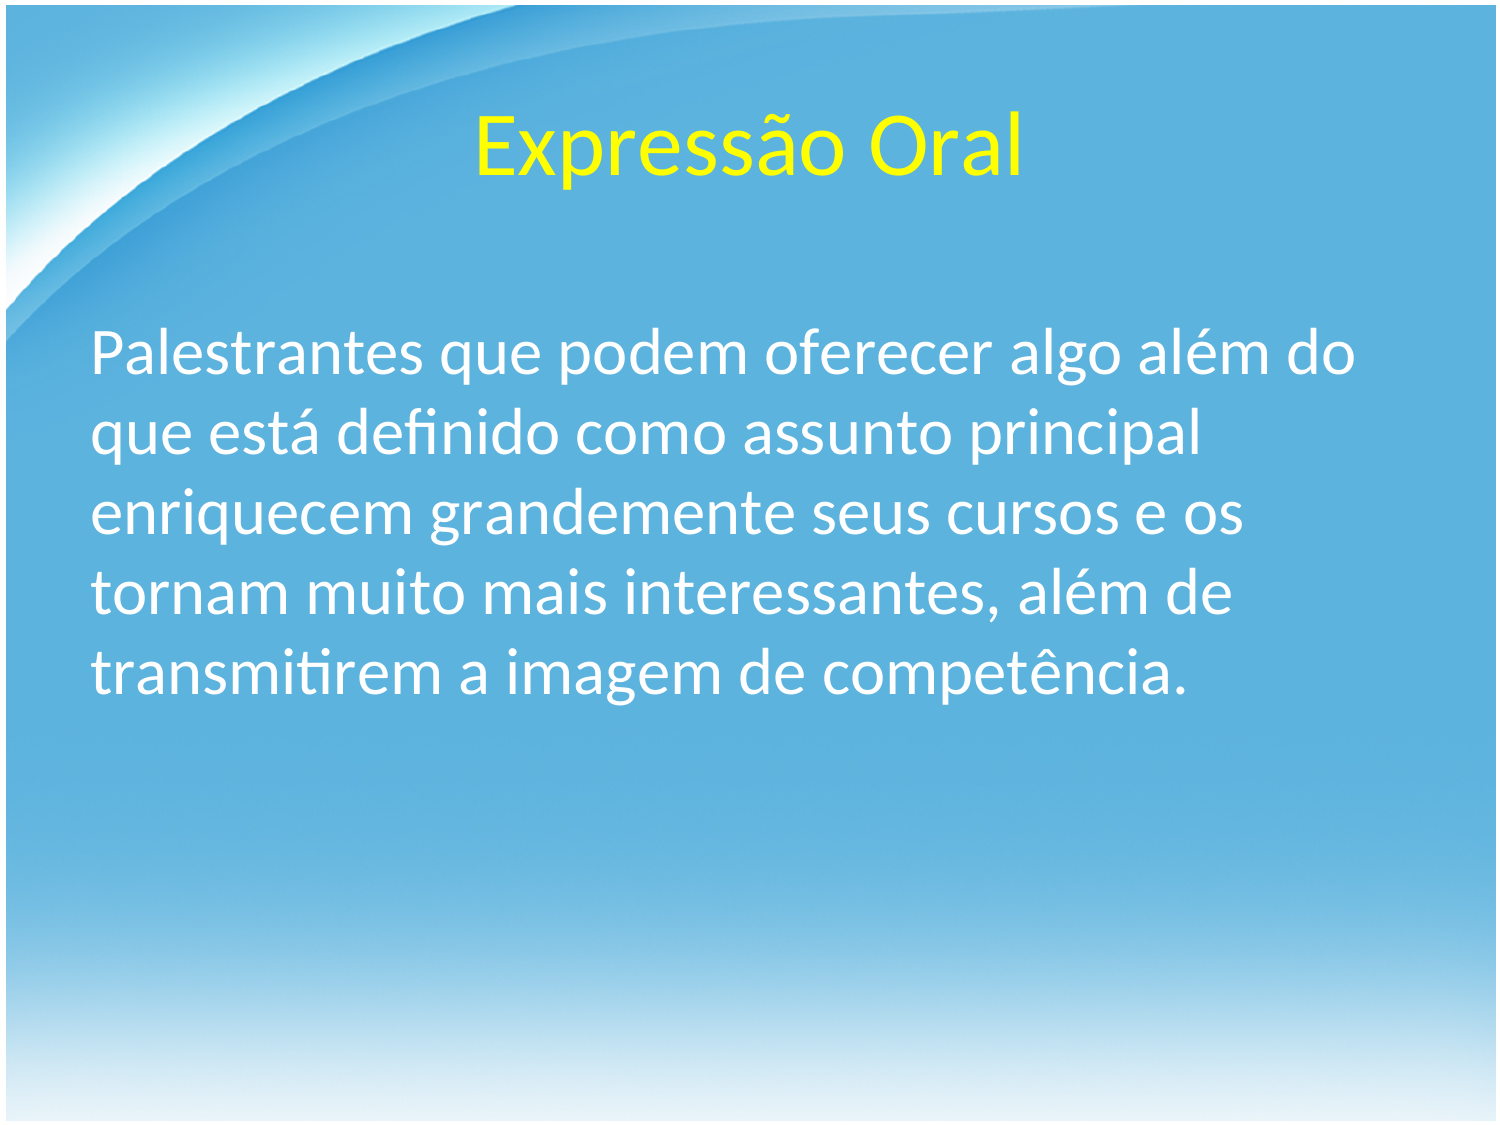

# Expressão Oral
Palestrantes que podem oferecer algo além do que está definido como assunto principal enriquecem grandemente seus cursos e os tornam muito mais interessantes, além de transmitirem a imagem de competência.